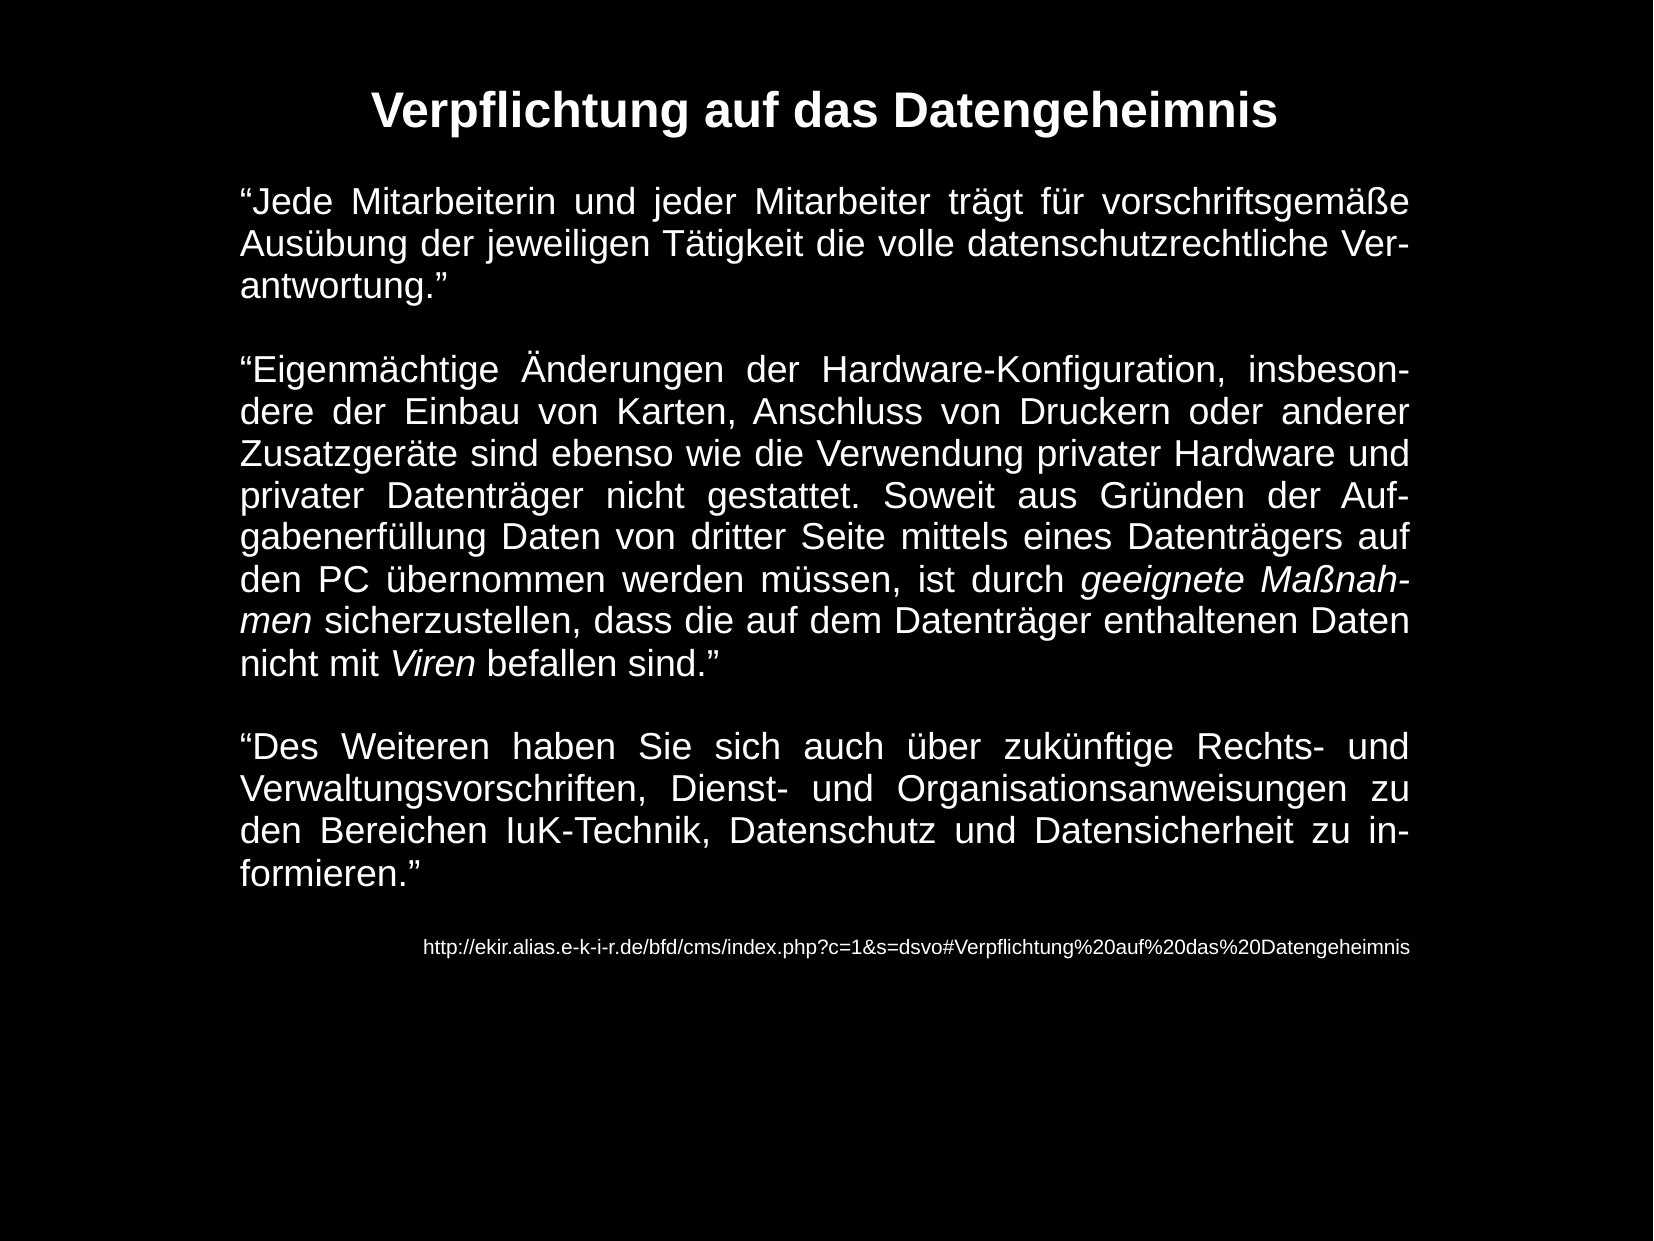

Verpflichtung auf das Datengeheimnis
“Jede Mitarbeiterin und jeder Mitarbeiter trägt für vorschriftsgemäße Ausübung der jeweiligen Tätigkeit die volle datenschutzrechtliche Ver-antwortung.”
“Eigenmächtige Änderungen der Hardware-Konfiguration, insbeson-dere der Einbau von Karten, Anschluss von Druckern oder anderer Zusatzgeräte sind ebenso wie die Verwendung privater Hardware und privater Datenträger nicht gestattet. Soweit aus Gründen der Auf-gabenerfüllung Daten von dritter Seite mittels eines Datenträgers auf den PC übernommen werden müssen, ist durch geeignete Maßnah-men sicherzustellen, dass die auf dem Datenträger enthaltenen Daten nicht mit Viren befallen sind.”
“Des Weiteren haben Sie sich auch über zukünftige Rechts- und Verwaltungsvorschriften, Dienst- und Organisationsanweisungen zu den Bereichen IuK-Technik, Datenschutz und Datensicherheit zu in-formieren.”
http://ekir.alias.e-k-i-r.de/bfd/cms/index.php?c=1&s=dsvo#Verpflichtung%20auf%20das%20Datengeheimnis